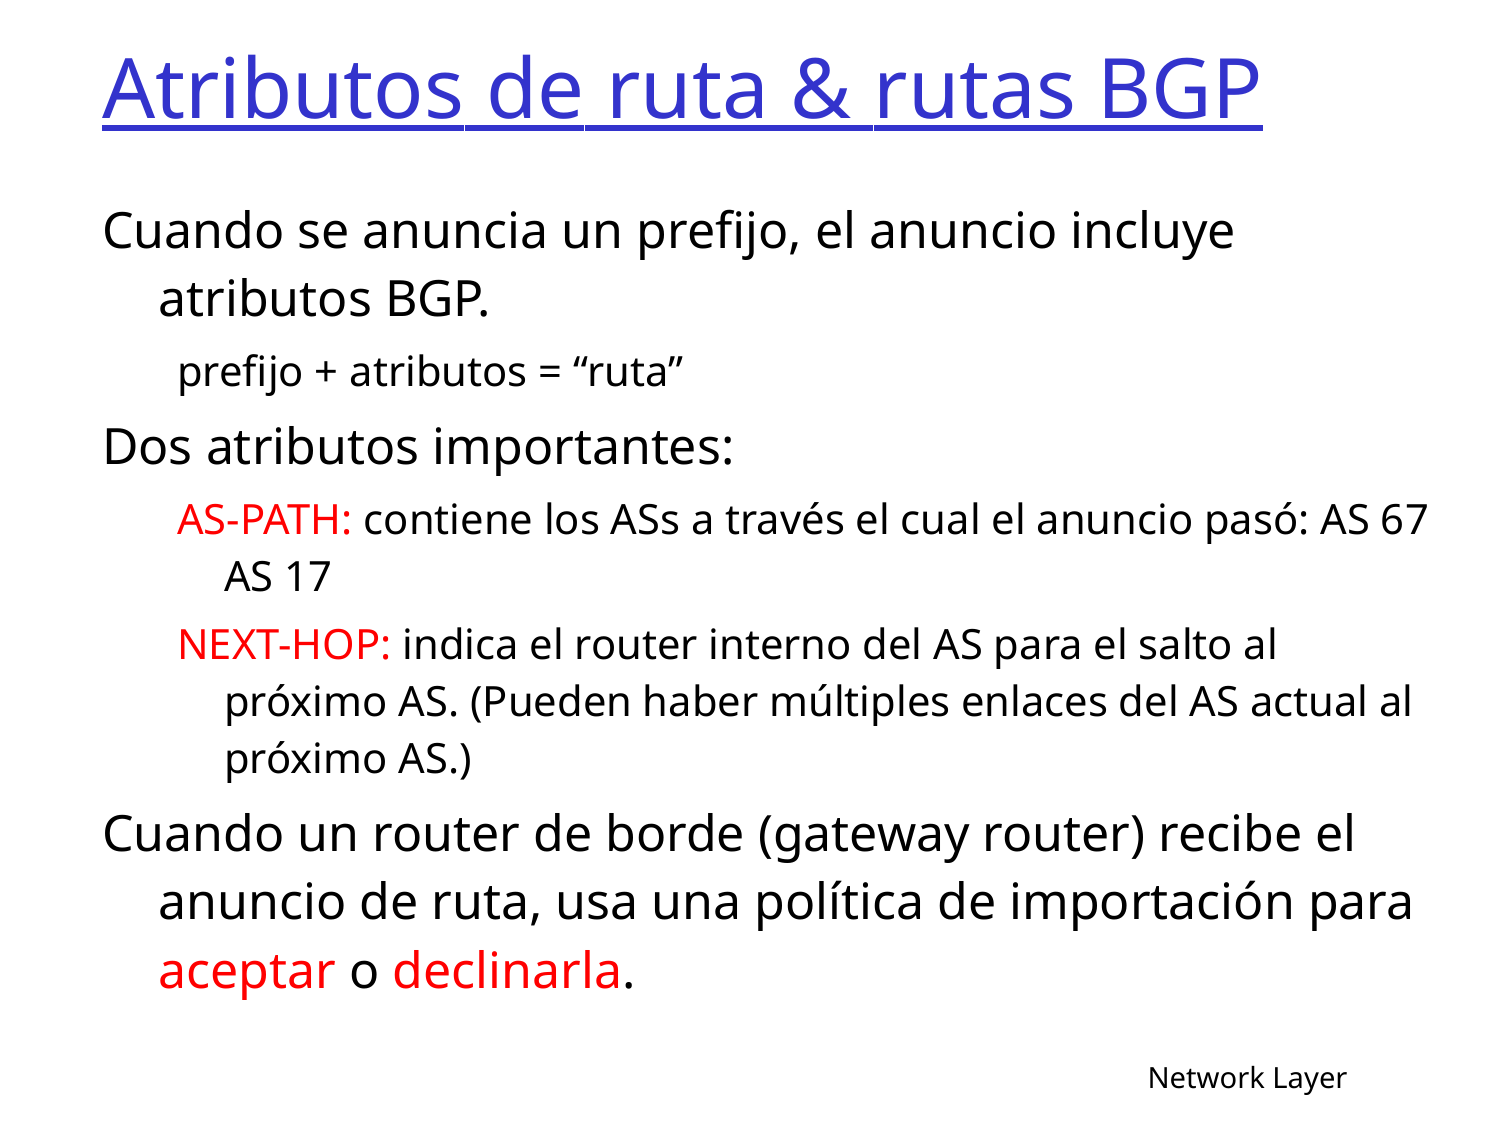

# Atributos de ruta & rutas BGP
Cuando se anuncia un prefijo, el anuncio incluye atributos BGP.
prefijo + atributos = “ruta”
Dos atributos importantes:
AS-PATH: contiene los ASs a través el cual el anuncio pasó: AS 67 AS 17
NEXT-HOP: indica el router interno del AS para el salto al próximo AS. (Pueden haber múltiples enlaces del AS actual al próximo AS.)
Cuando un router de borde (gateway router) recibe el anuncio de ruta, usa una política de importación para aceptar o declinarla.